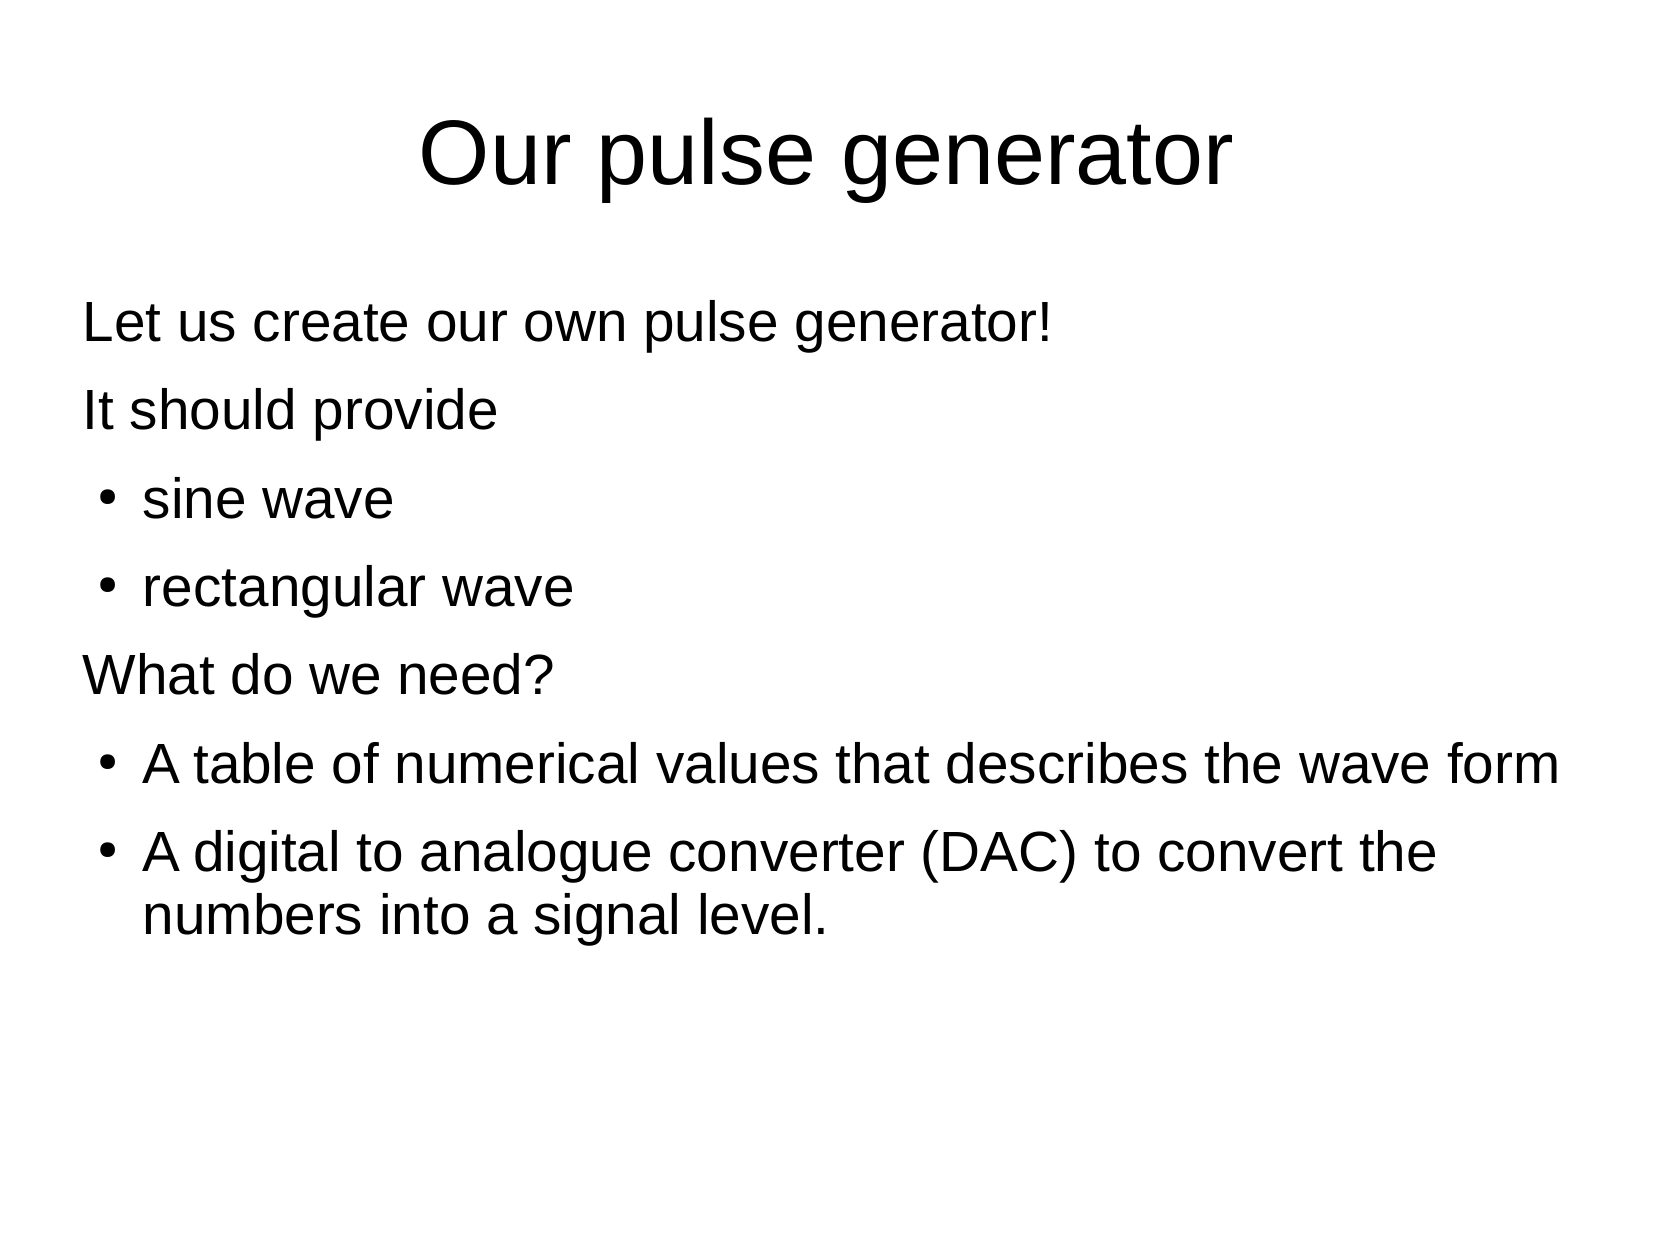

# Our pulse generator
Let us create our own pulse generator!
It should provide
sine wave
rectangular wave
What do we need?
A table of numerical values that describes the wave form
A digital to analogue converter (DAC) to convert the numbers into a signal level.